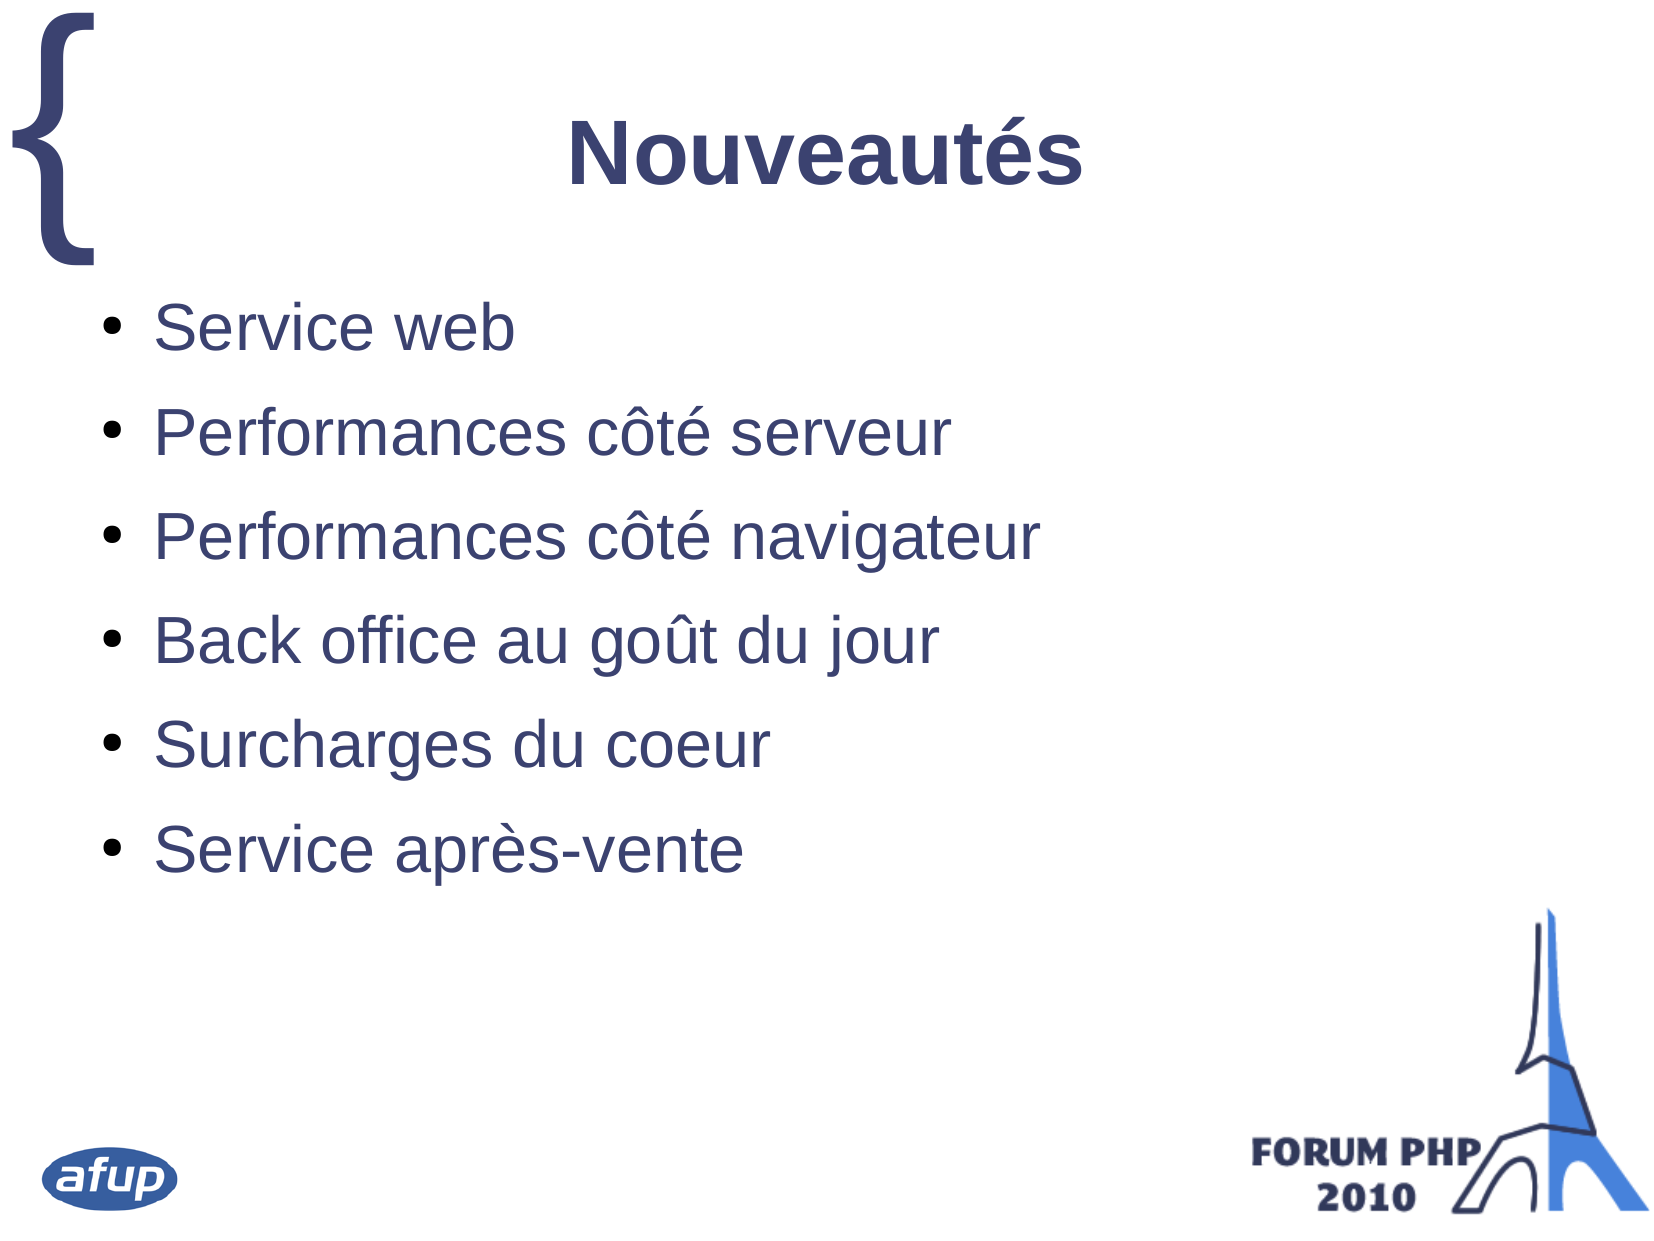

# Nouveautés
Service web
Performances côté serveur
Performances côté navigateur
Back office au goût du jour
Surcharges du coeur
Service après-vente